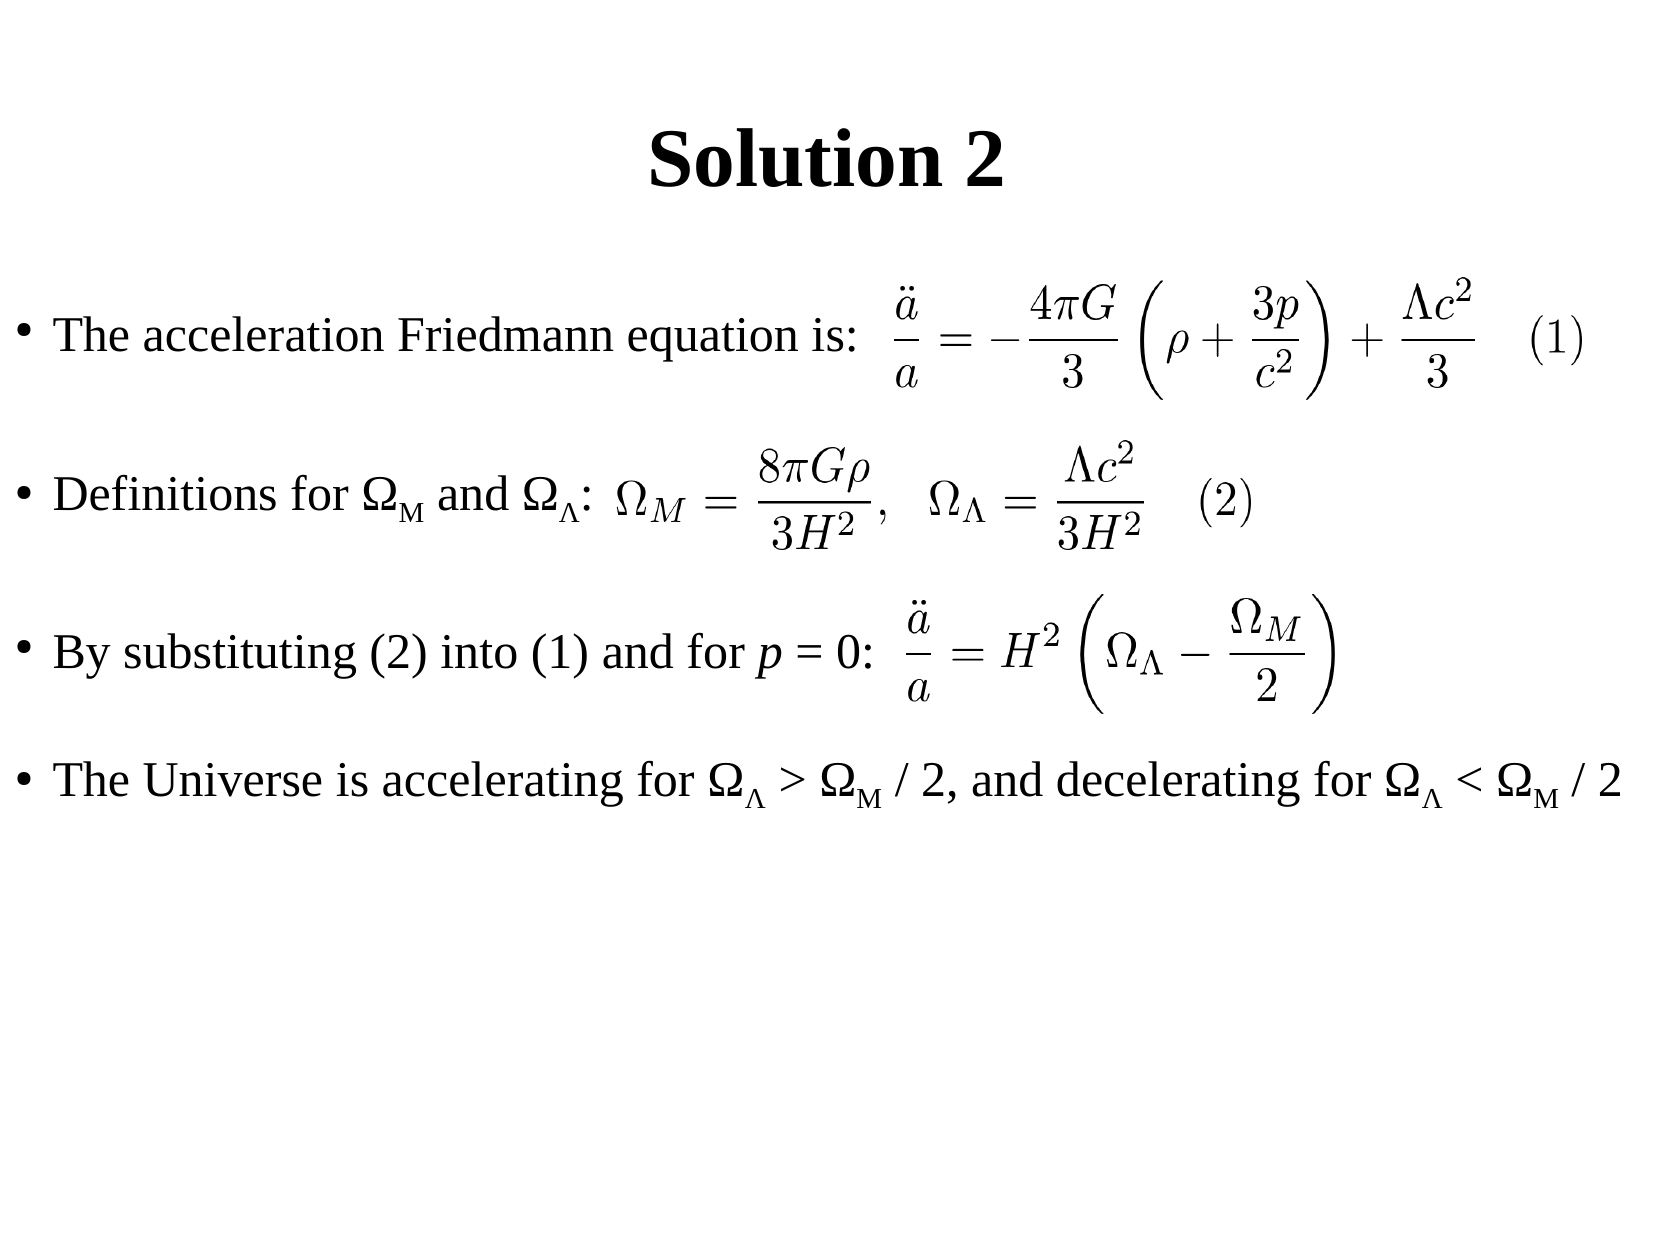

Solution 2
# The acceleration Friedmann equation is:
Definitions for ΩM and ΩΛ:
By substituting (2) into (1) and for p = 0:
The Universe is accelerating for ΩΛ > ΩM / 2, and decelerating for ΩΛ < ΩM / 2